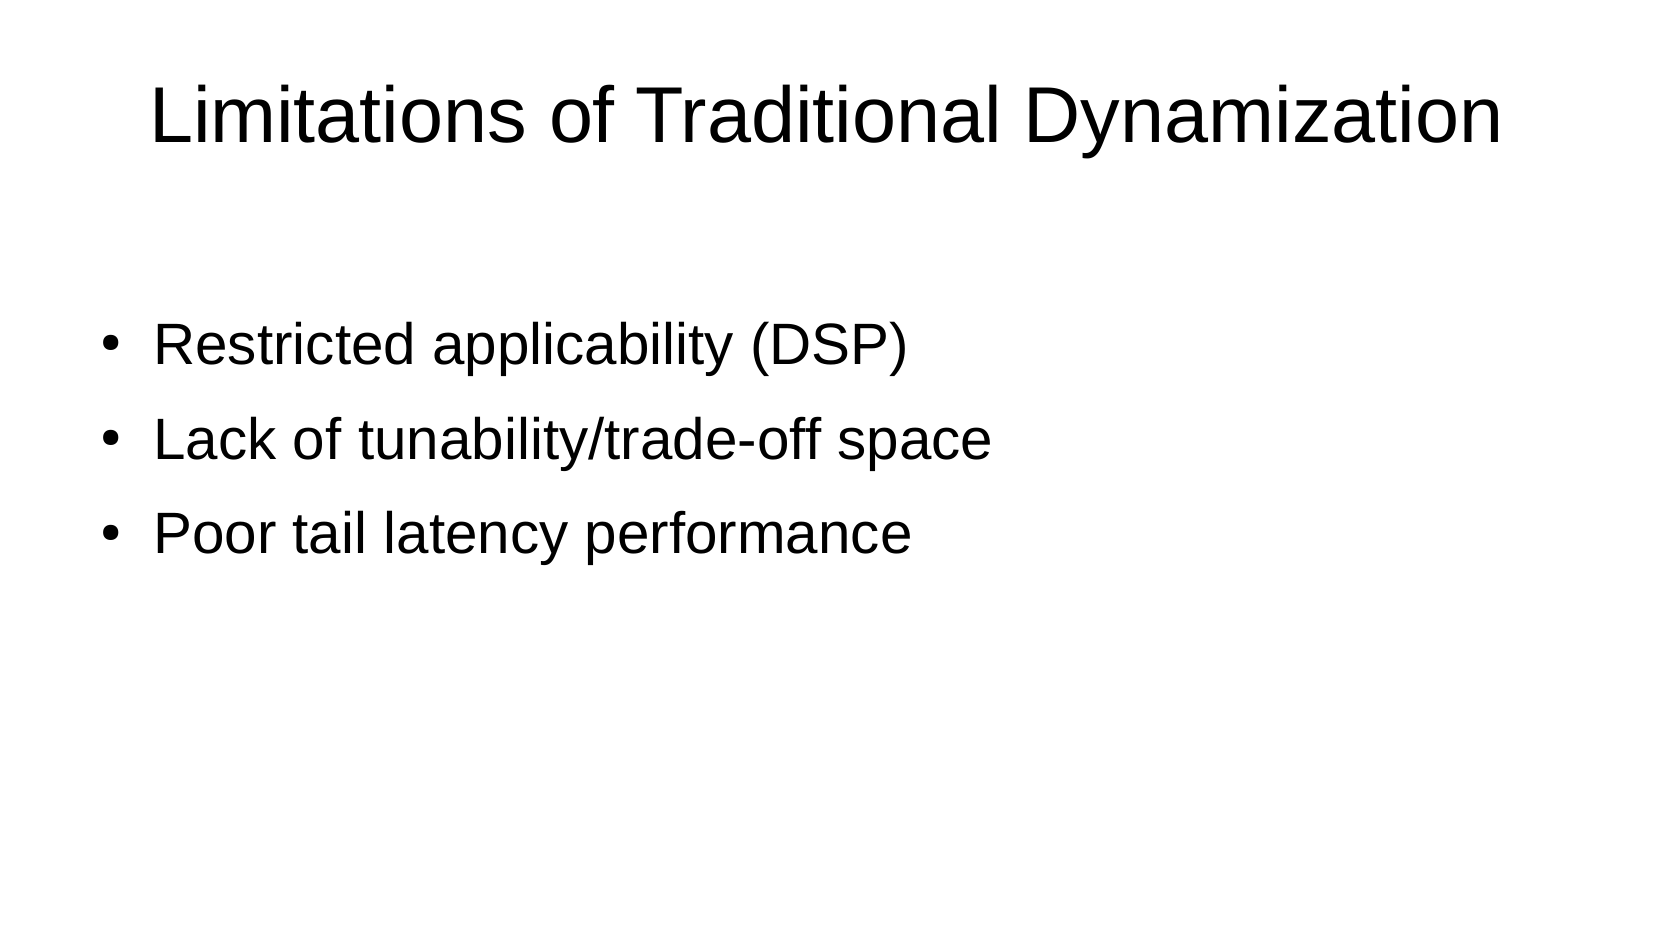

# Limitations of Traditional Dynamization
Restricted applicability (DSP)
Lack of tunability/trade-off space
Poor tail latency performance